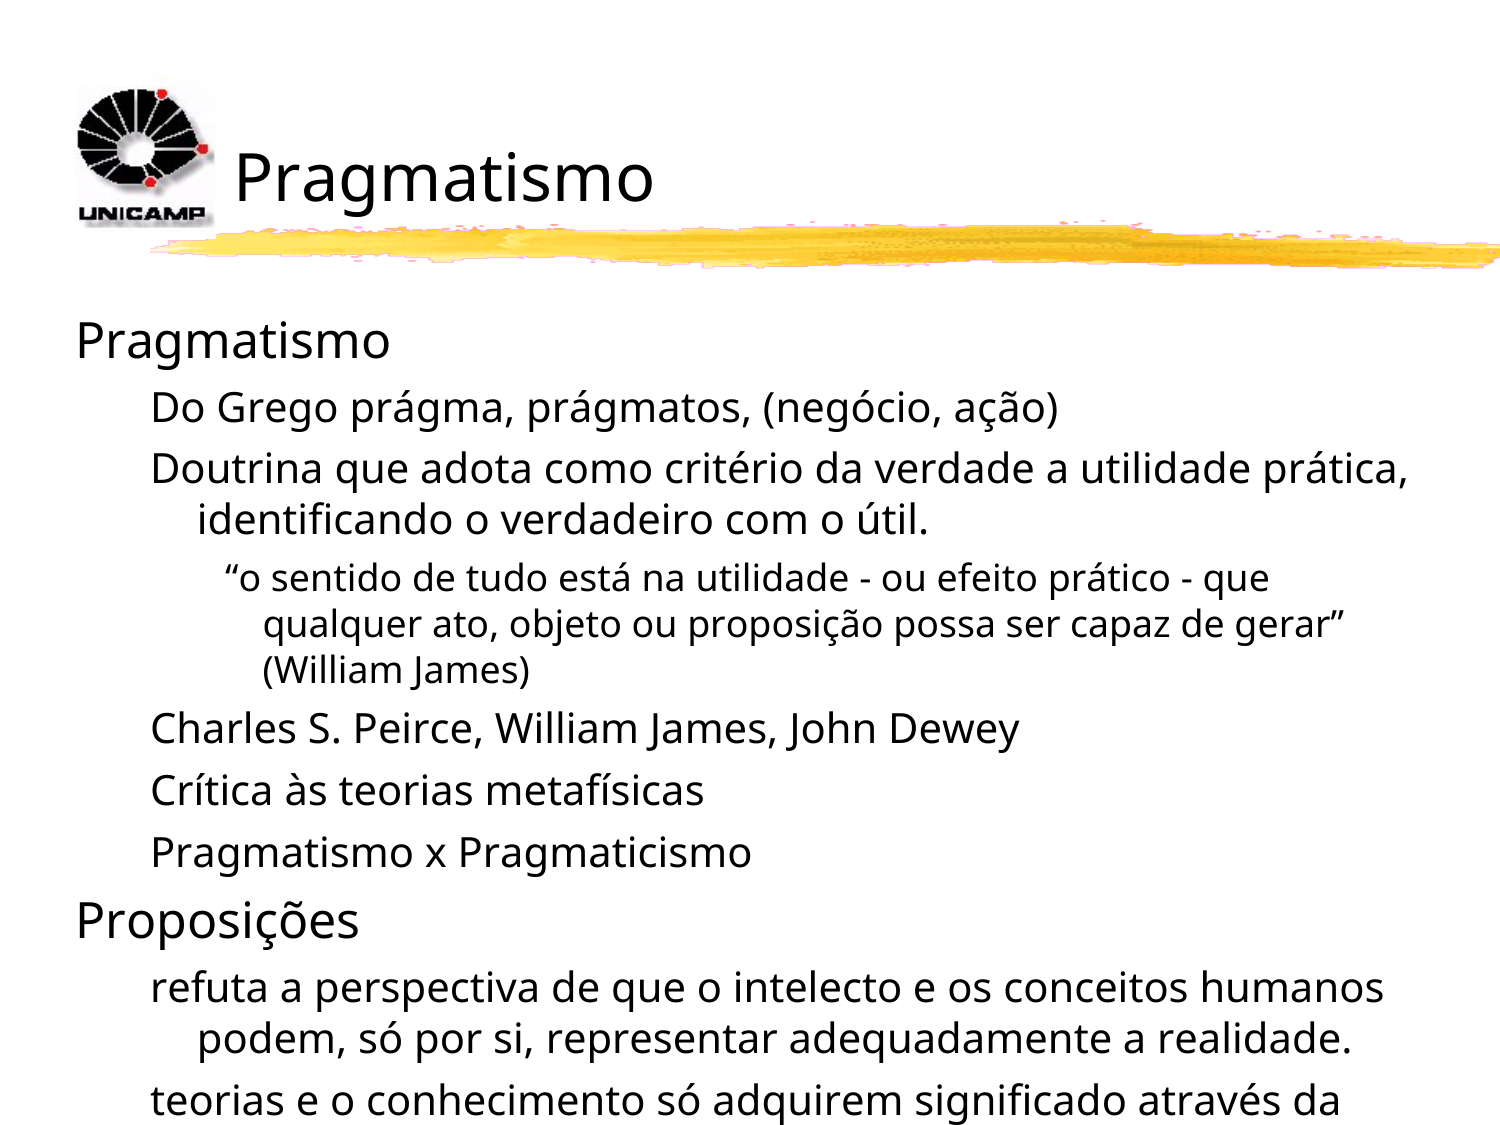

# Pragmatismo
Pragmatismo
Do Grego prágma, prágmatos, (negócio, ação)
Doutrina que adota como critério da verdade a utilidade prática, identificando o verdadeiro com o útil.
“o sentido de tudo está na utilidade - ou efeito prático - que qualquer ato, objeto ou proposição possa ser capaz de gerar” (William James)
Charles S. Peirce, William James, John Dewey
Crítica às teorias metafísicas
Pragmatismo x Pragmaticismo
Proposições
refuta a perspectiva de que o intelecto e os conceitos humanos podem, só por si, representar adequadamente a realidade.
teorias e o conhecimento só adquirem significado através da luta de organismos inteligentes com o seu meio.